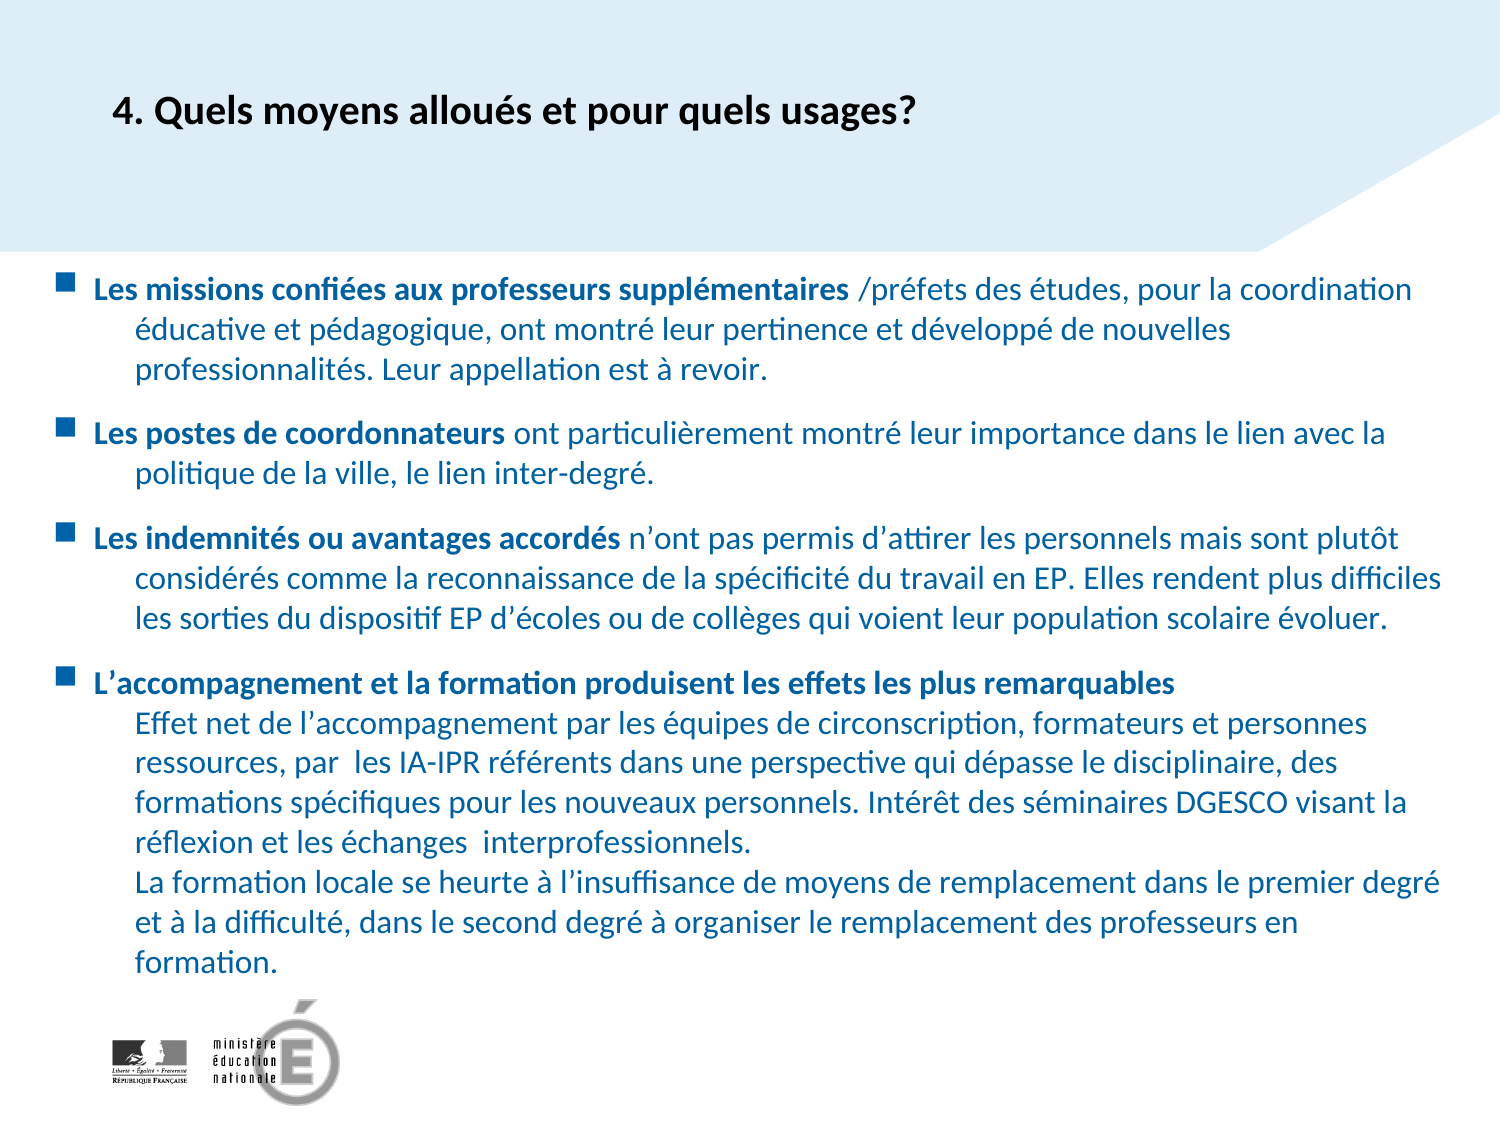

# 4. Quels moyens alloués et pour quels usages?
Les missions confiées aux professeurs supplémentaires /préfets des études, pour la coordination éducative et pédagogique, ont montré leur pertinence et développé de nouvelles professionnalités. Leur appellation est à revoir.
Les postes de coordonnateurs ont particulièrement montré leur importance dans le lien avec la politique de la ville, le lien inter-degré.
Les indemnités ou avantages accordés n’ont pas permis d’attirer les personnels mais sont plutôt considérés comme la reconnaissance de la spécificité du travail en EP. Elles rendent plus difficiles les sorties du dispositif EP d’écoles ou de collèges qui voient leur population scolaire évoluer.
L’accompagnement et la formation produisent les effets les plus remarquables
Effet net de l’accompagnement par les équipes de circonscription, formateurs et personnes ressources, par les IA-IPR référents dans une perspective qui dépasse le disciplinaire, des formations spécifiques pour les nouveaux personnels. Intérêt des séminaires DGESCO visant la réflexion et les échanges interprofessionnels.
La formation locale se heurte à l’insuffisance de moyens de remplacement dans le premier degré et à la difficulté, dans le second degré à organiser le remplacement des professeurs en formation.